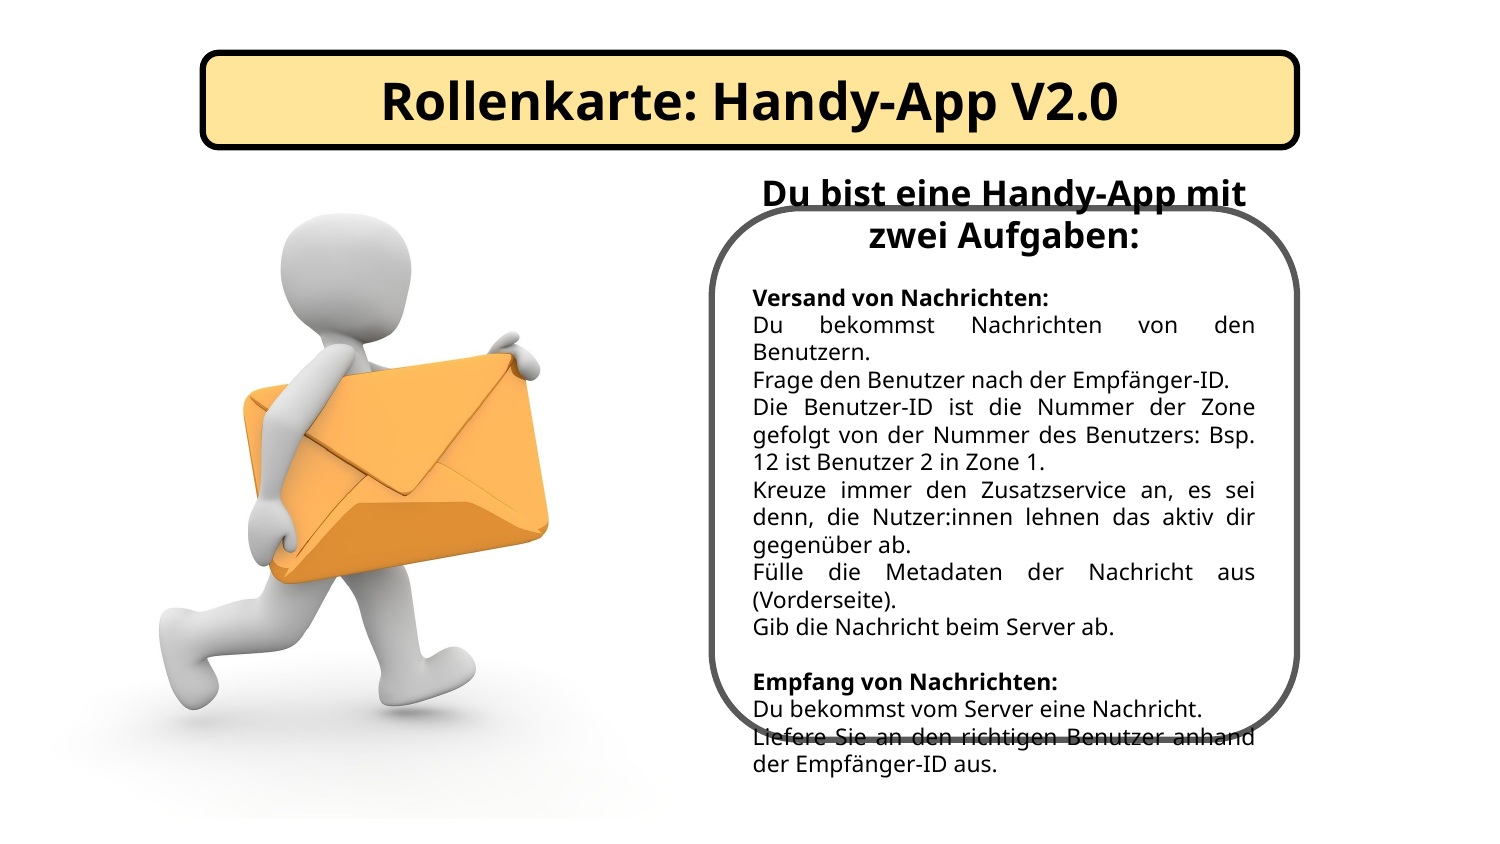

Rollenkarte: Handy-App V2.0
Du bist eine Handy-App mit zwei Aufgaben:
Versand von Nachrichten:
Du bekommst Nachrichten von den Benutzern.
Frage den Benutzer nach der Empfänger-ID.
Die Benutzer-ID ist die Nummer der Zone gefolgt von der Nummer des Benutzers: Bsp. 12 ist Benutzer 2 in Zone 1.
Kreuze immer den Zusatzservice an, es sei denn, die Nutzer:innen lehnen das aktiv dir gegenüber ab.
Fülle die Metadaten der Nachricht aus (Vorderseite).
Gib die Nachricht beim Server ab.
Empfang von Nachrichten:
Du bekommst vom Server eine Nachricht.
Liefere Sie an den richtigen Benutzer anhand der Empfänger-ID aus.